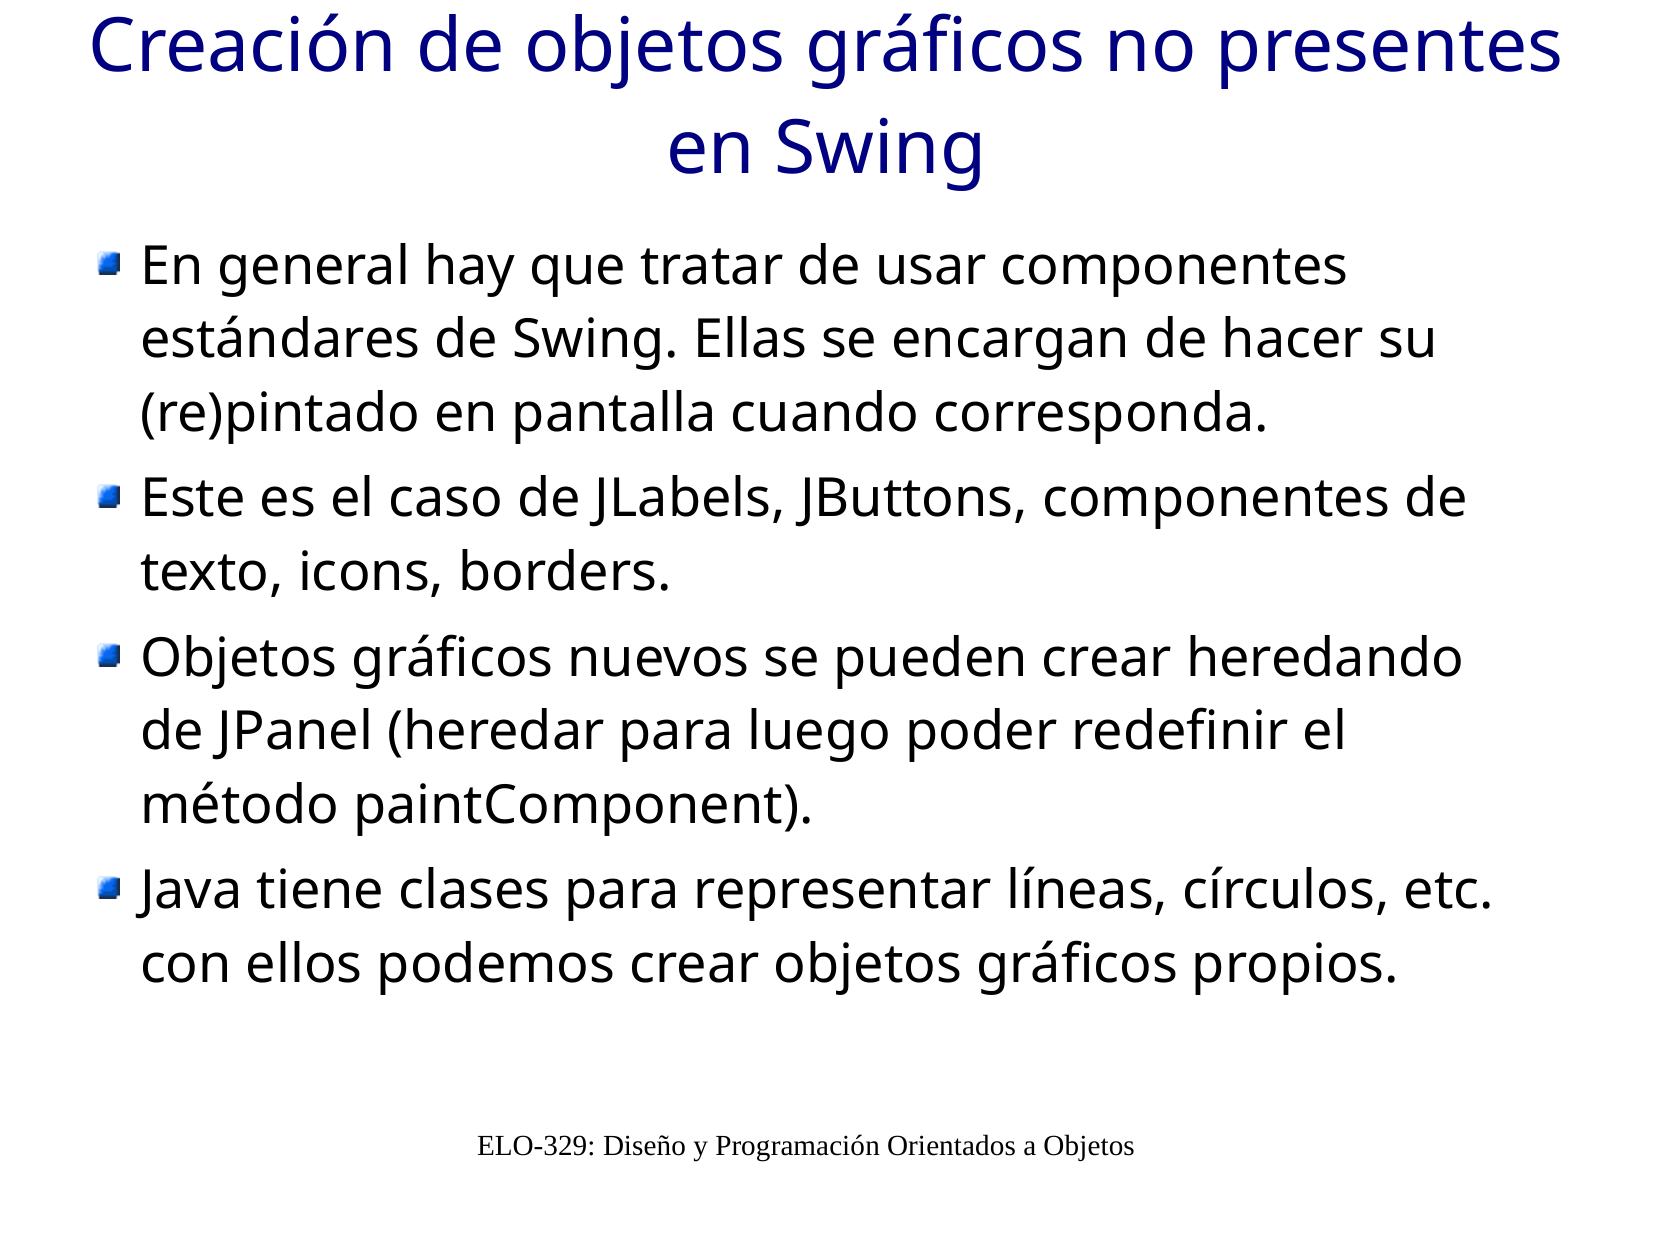

# Creación de objetos gráficos no presentes en Swing
En general hay que tratar de usar componentes estándares de Swing. Ellas se encargan de hacer su (re)pintado en pantalla cuando corresponda.
Este es el caso de JLabels, JButtons, componentes de texto, icons, borders.
Objetos gráficos nuevos se pueden crear heredando de JPanel (heredar para luego poder redefinir el método paintComponent).
Java tiene clases para representar líneas, círculos, etc. con ellos podemos crear objetos gráficos propios.